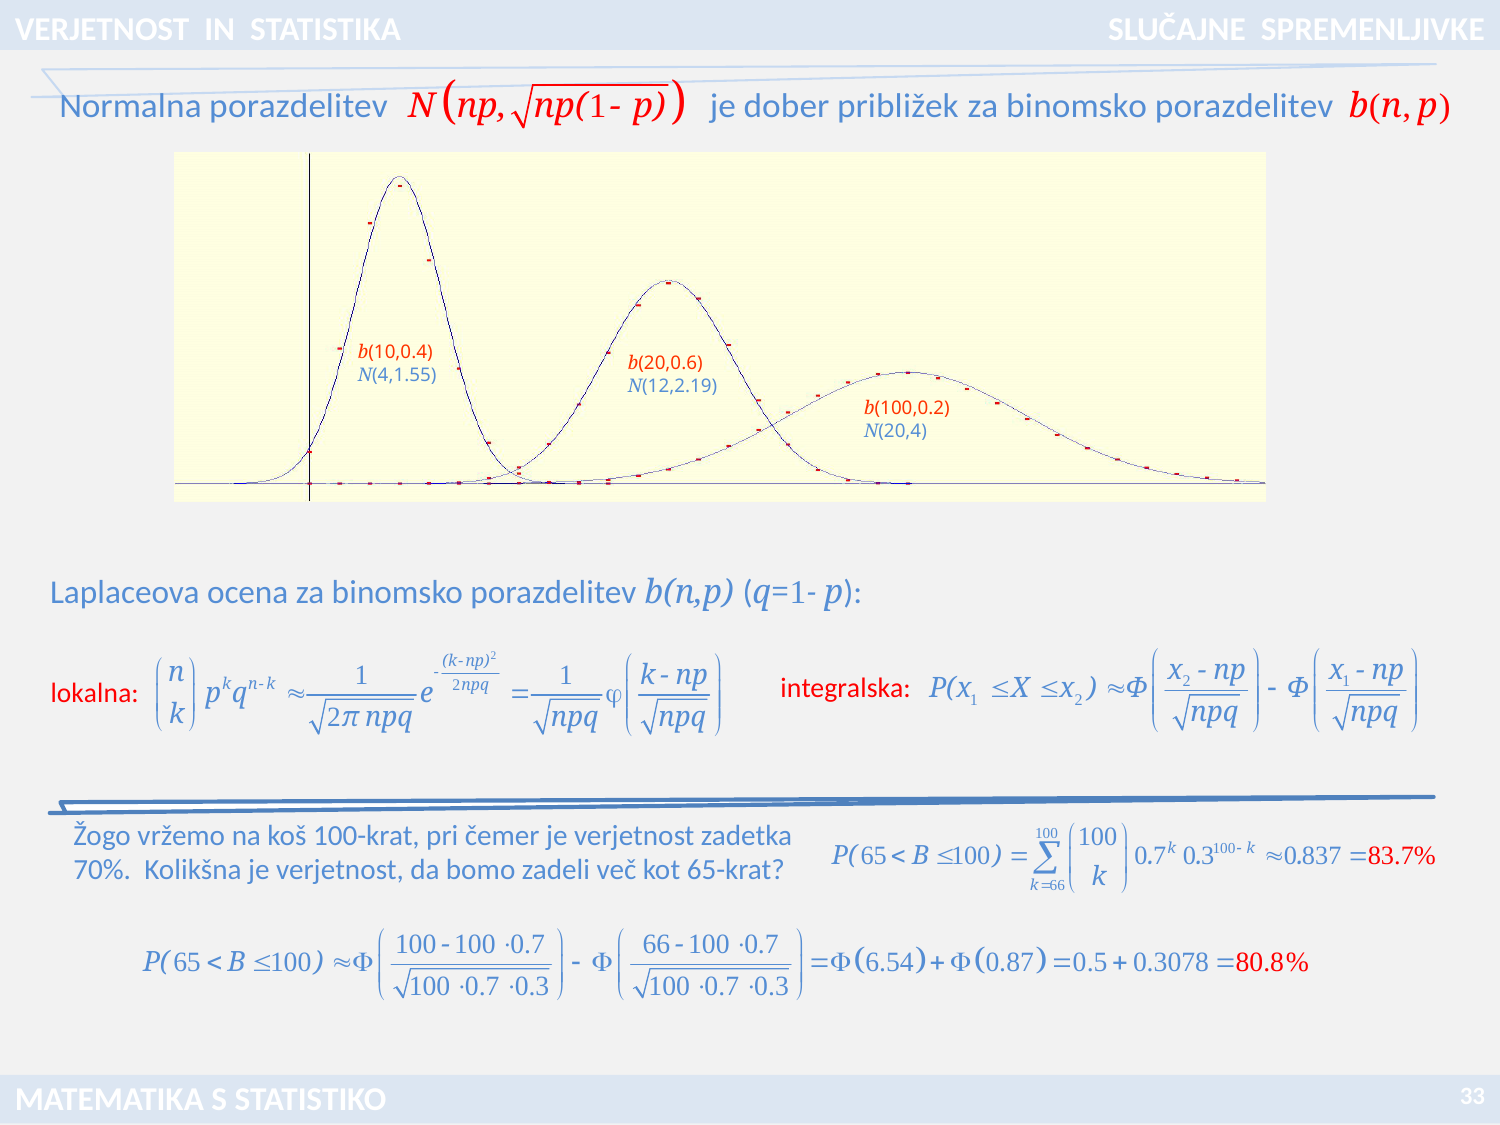

VERJETNOST IN STATISTIKA
SLUČAJNE SPREMENLJIVKE
b(10,0.4)
N(4,1.55)
b(20,0.6)
N(12,2.19)
b(100,0.2)
N(20,4)
Laplaceova ocena za binomsko porazdelitev b(n,p) (q=1- p):
Žogo vržemo na koš 100-krat, pri čemer je verjetnost zadetka 70%. Kolikšna je verjetnost, da bomo zadeli več kot 65-krat?
MATEMATIKA S STATISTIKO